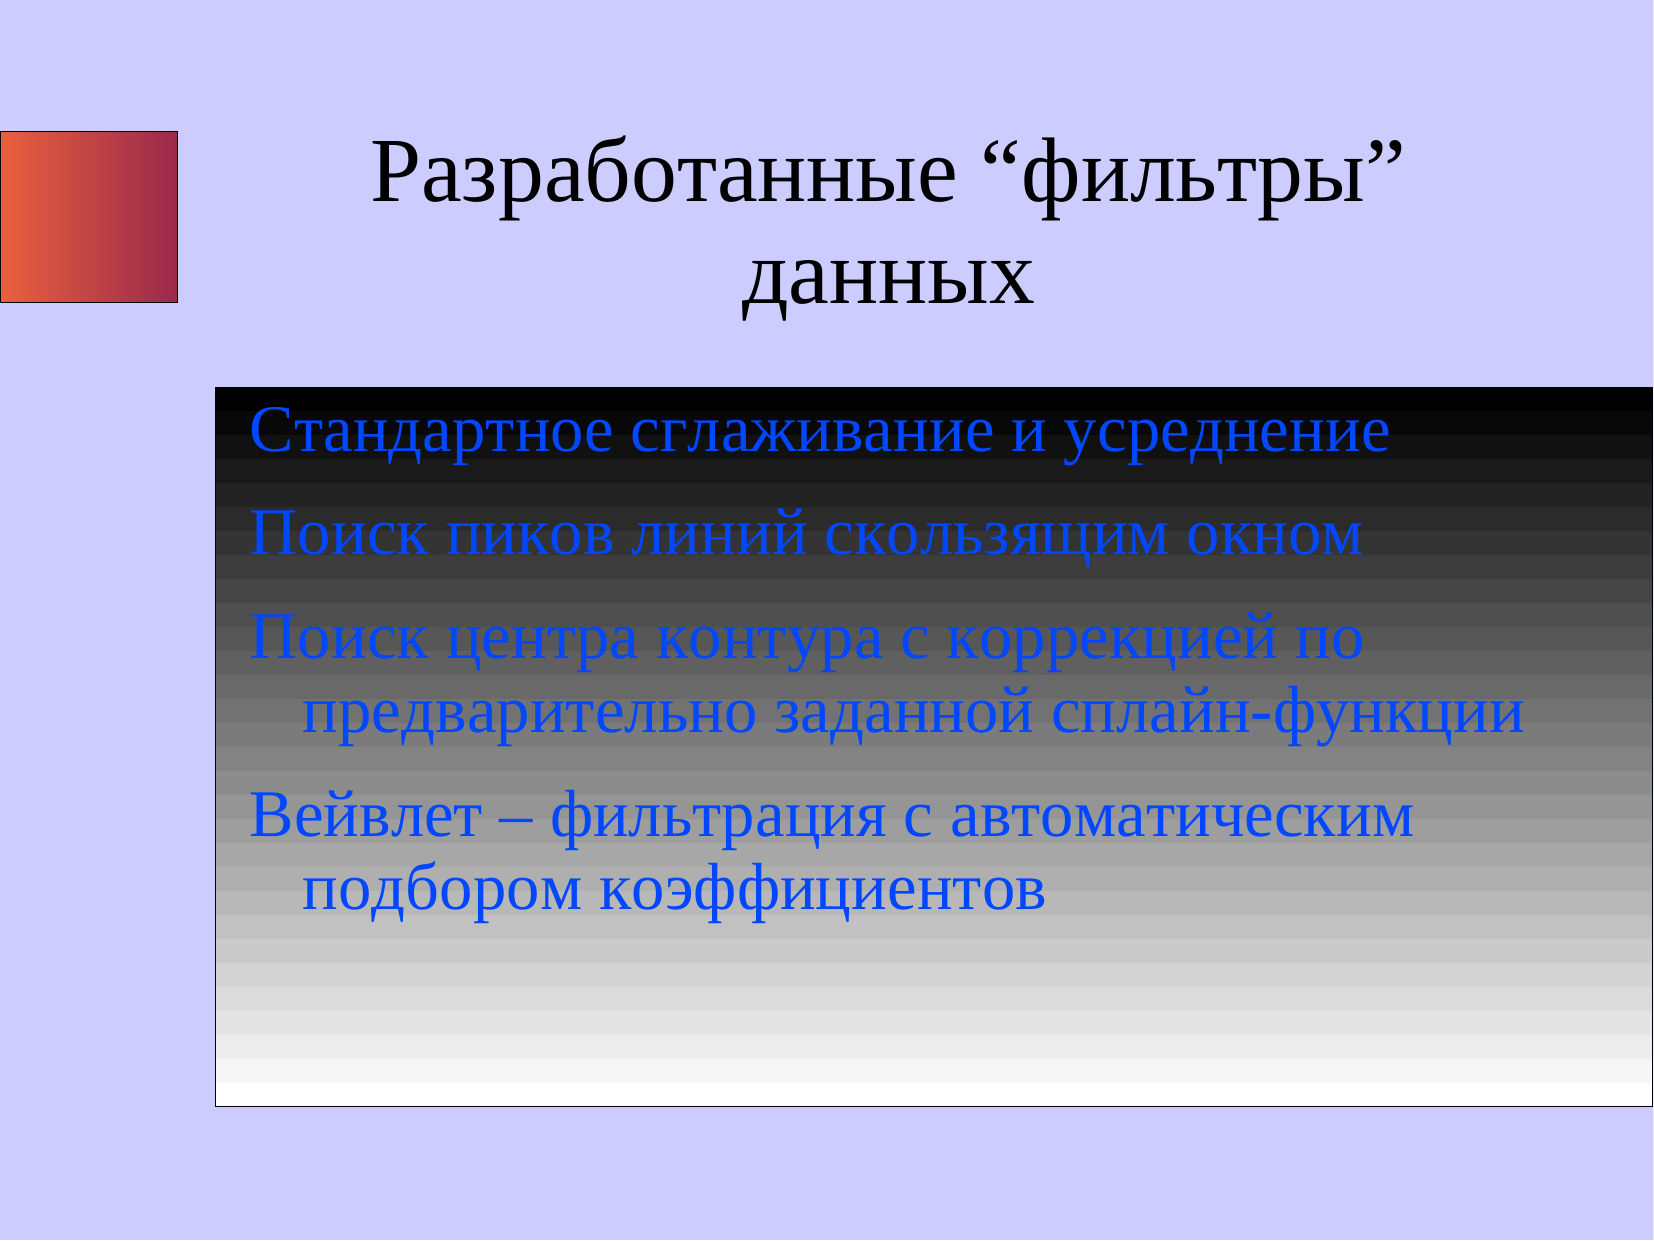

# Разработанные “фильтры” данных
Стандартное сглаживание и усреднение
Поиск пиков линий скользящим окном
Поиск центра контура с коррекцией по предварительно заданной сплайн-функции
Вейвлет – фильтрация с автоматическим подбором коэффициентов